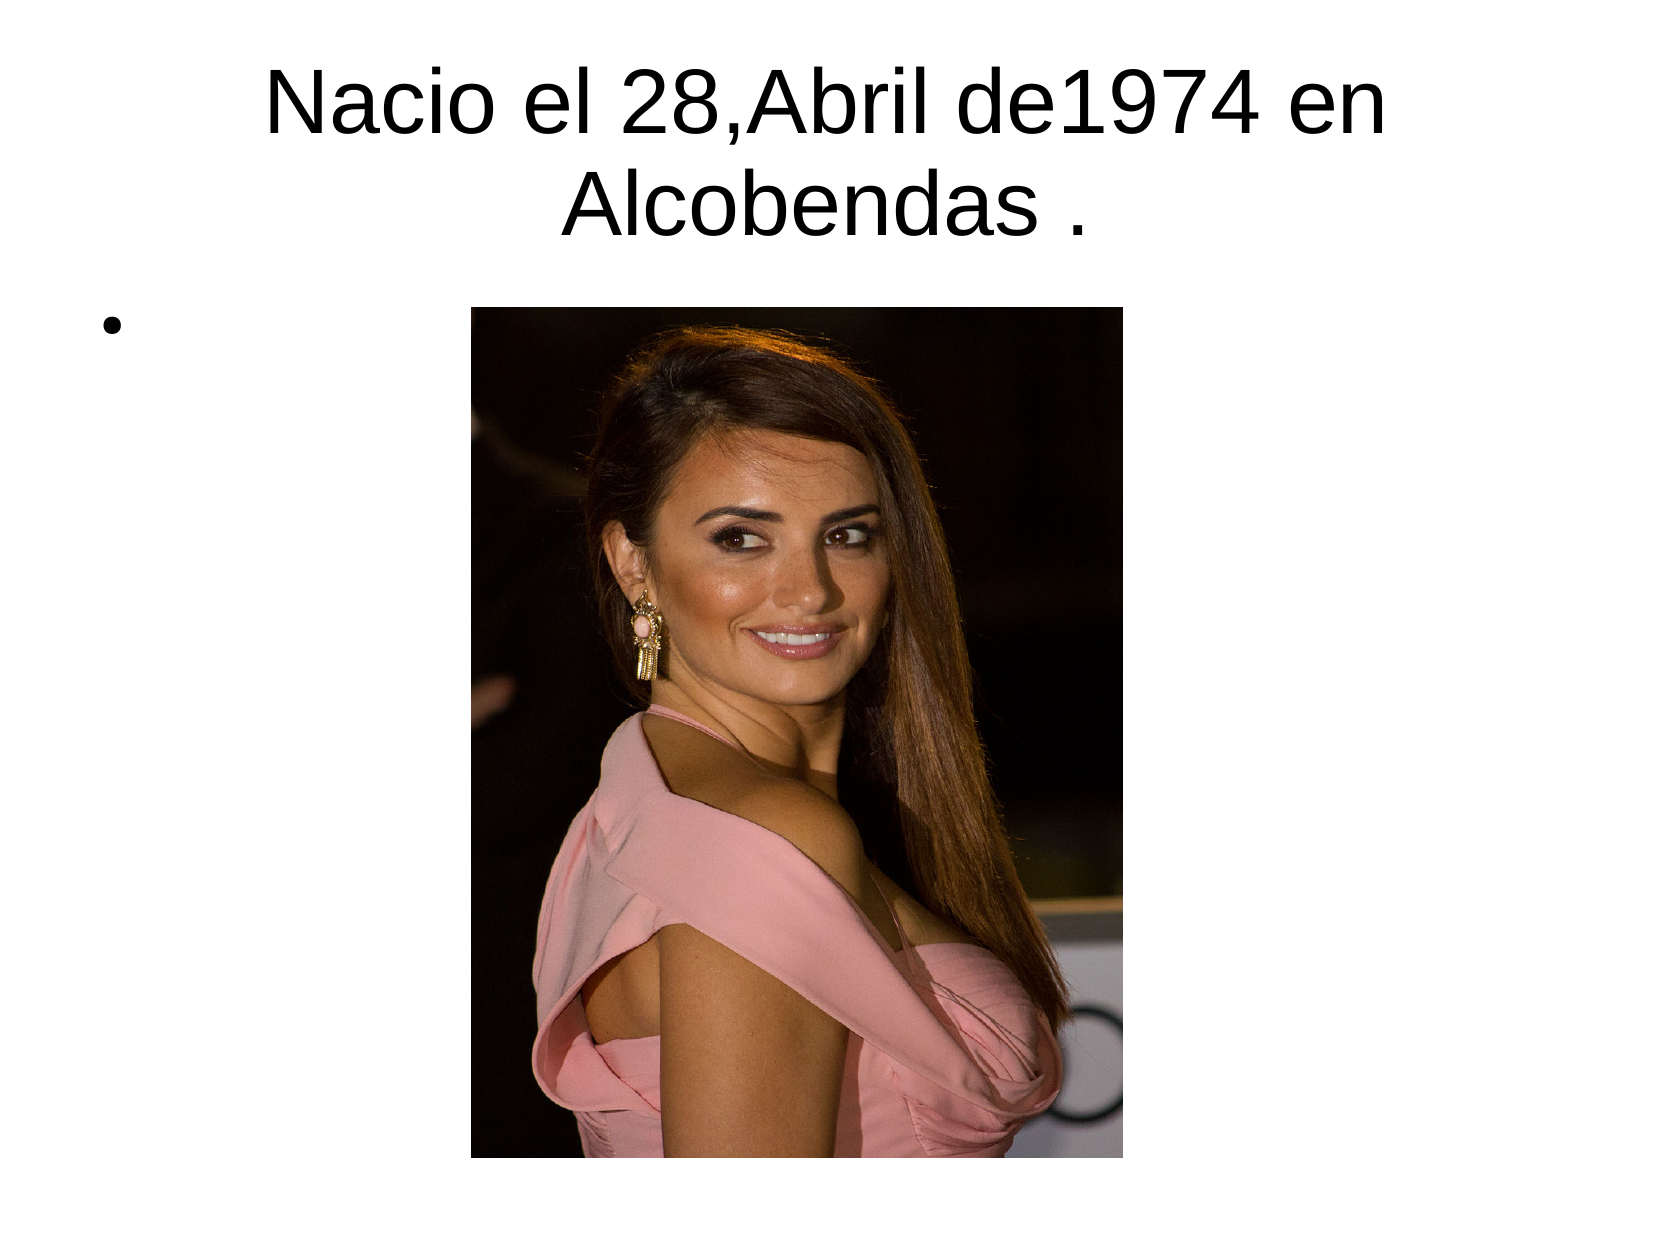

# Nacio el 28,Abril de1974 en Alcobendas .